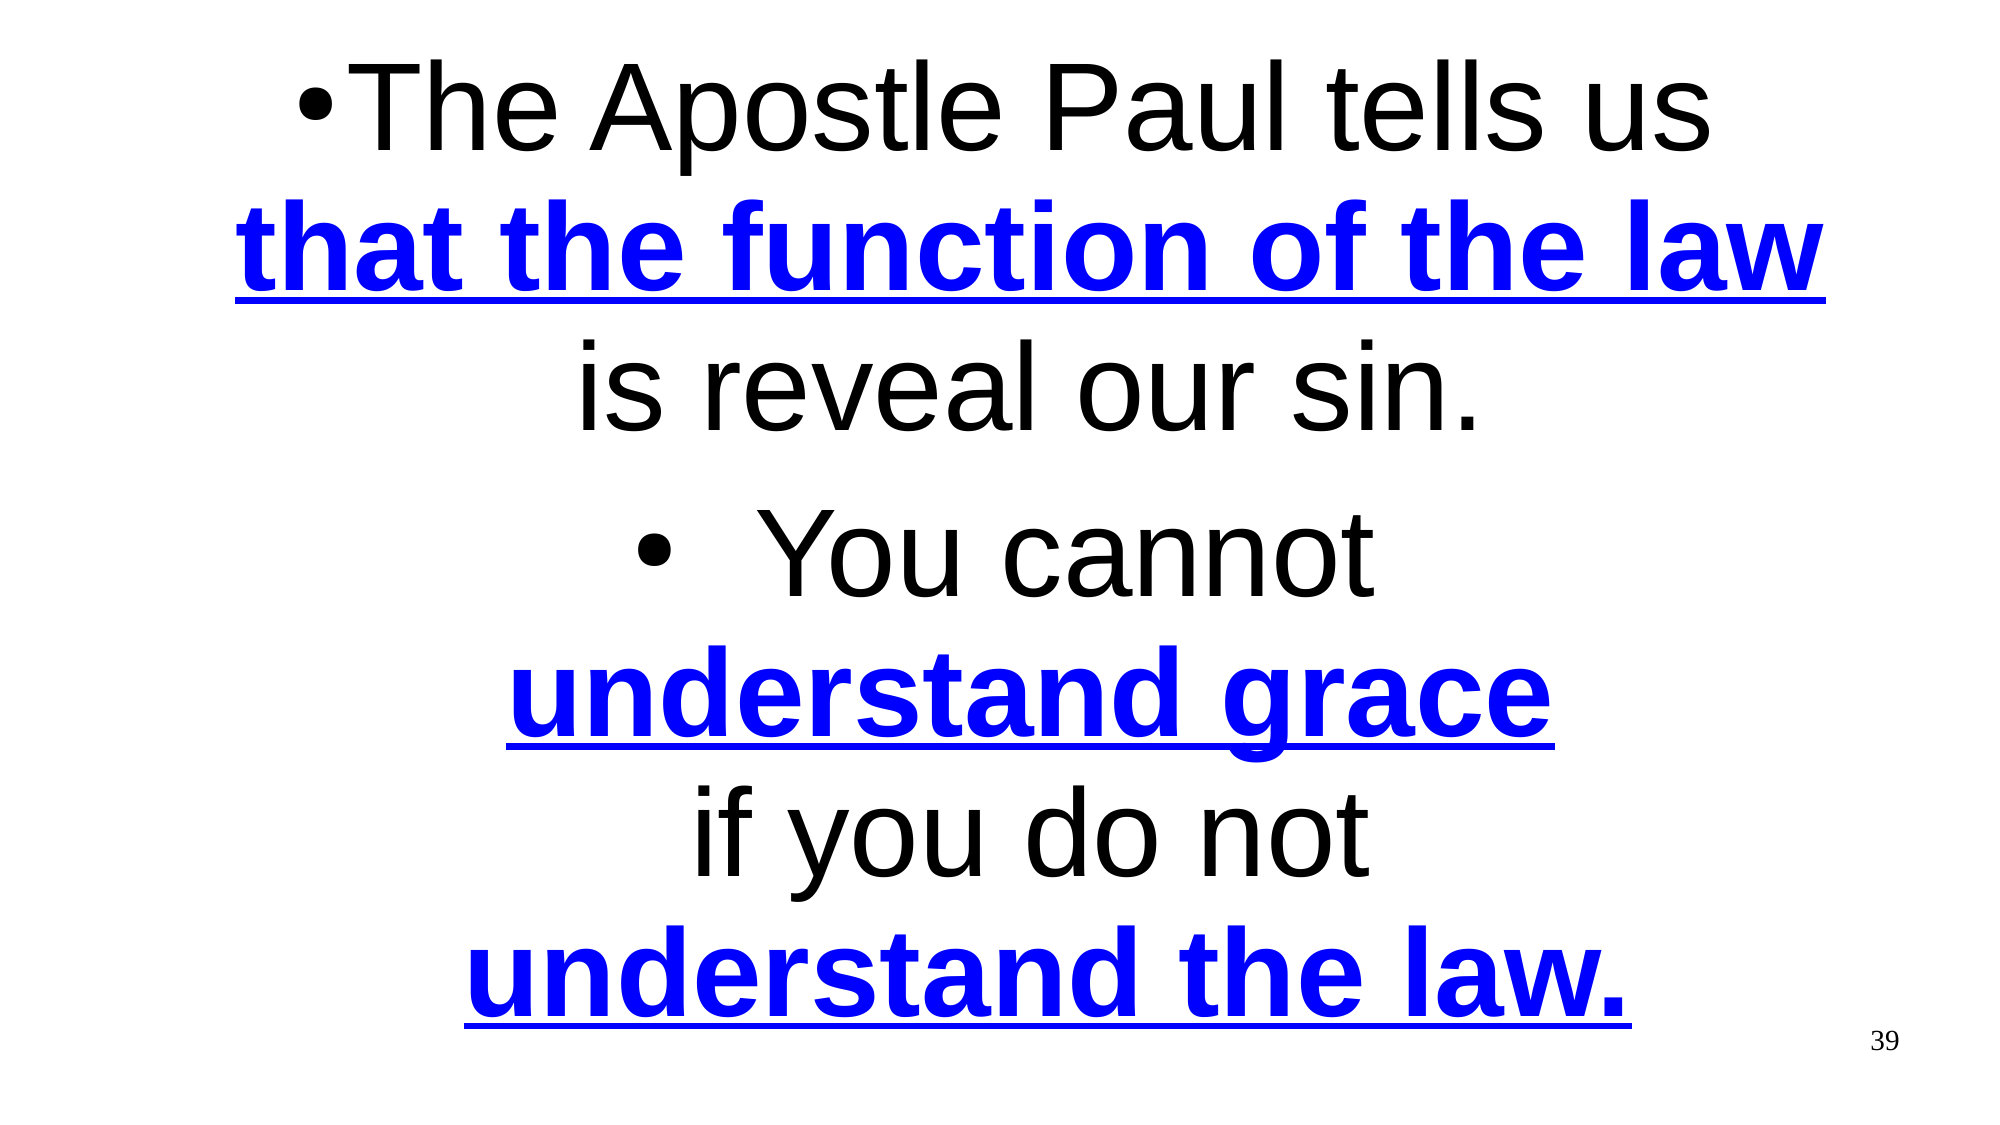

# The Apostle Paul tells us that the function of the law is reveal our sin.
 You cannot
understand grace
if you do not
understand the law.
39